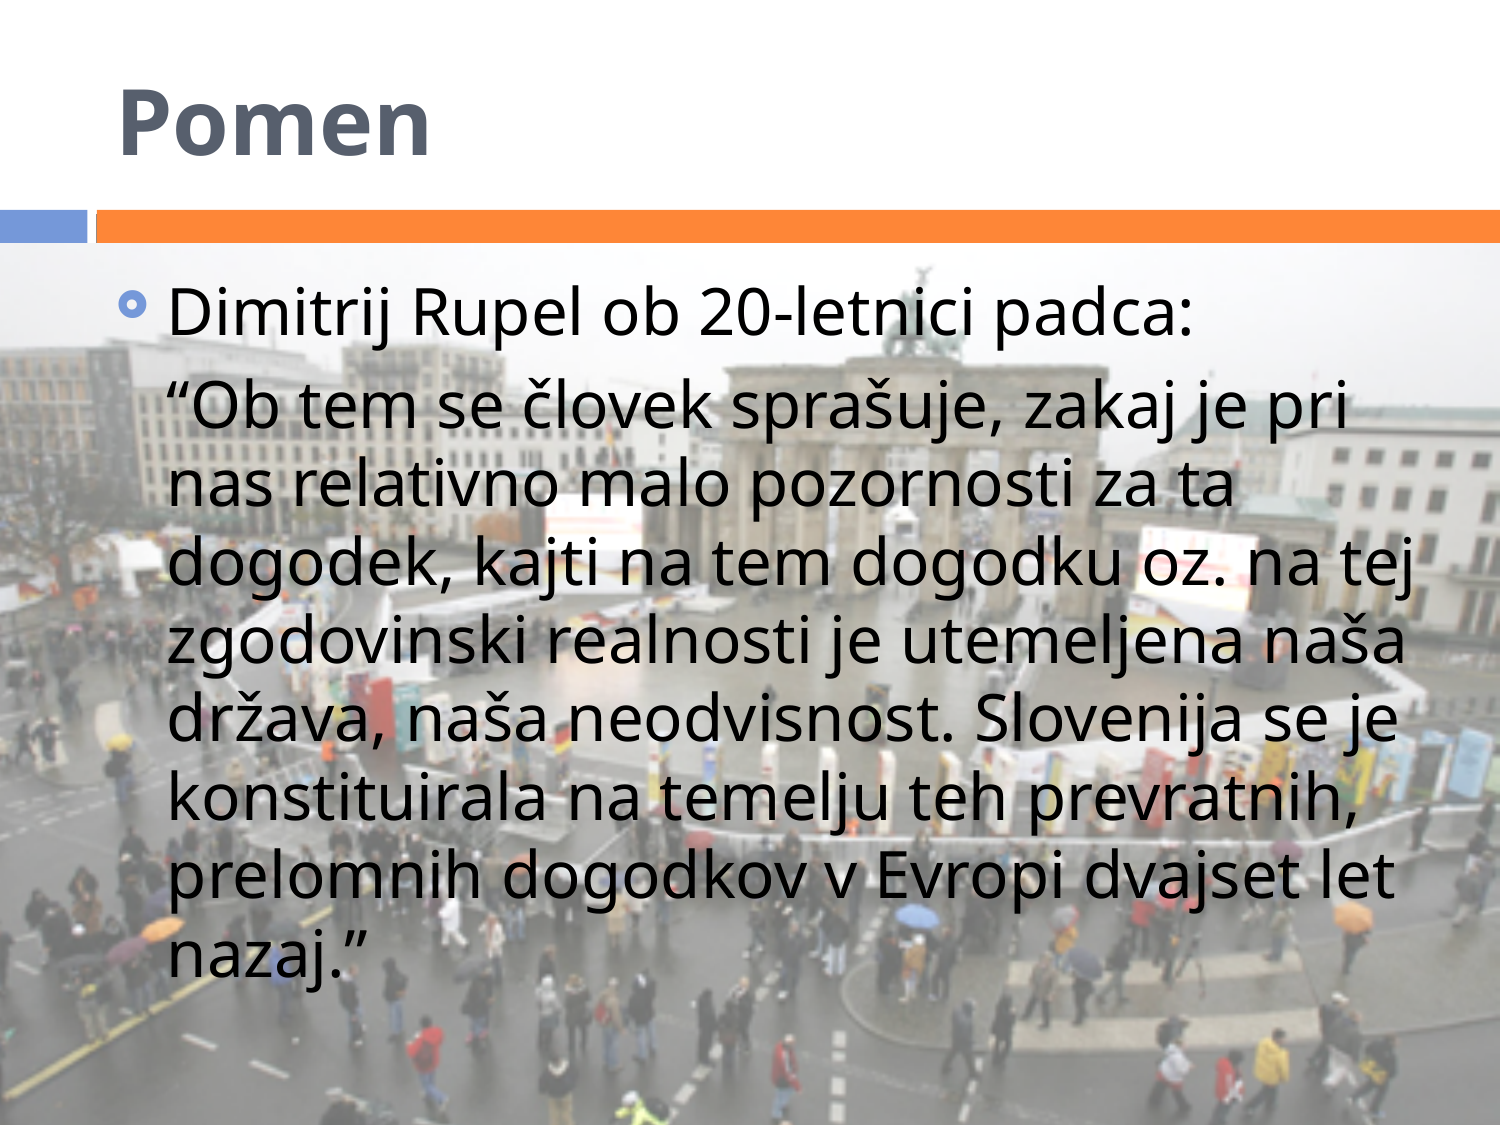

# Pomen
Dimitrij Rupel ob 20-letnici padca:
	“Ob tem se človek sprašuje, zakaj je pri nas relativno malo pozornosti za ta dogodek, kajti na tem dogodku oz. na tej zgodovinski realnosti je utemeljena naša država, naša neodvisnost. Slovenija se je konstituirala na temelju teh prevratnih, prelomnih dogodkov v Evropi dvajset let nazaj.”